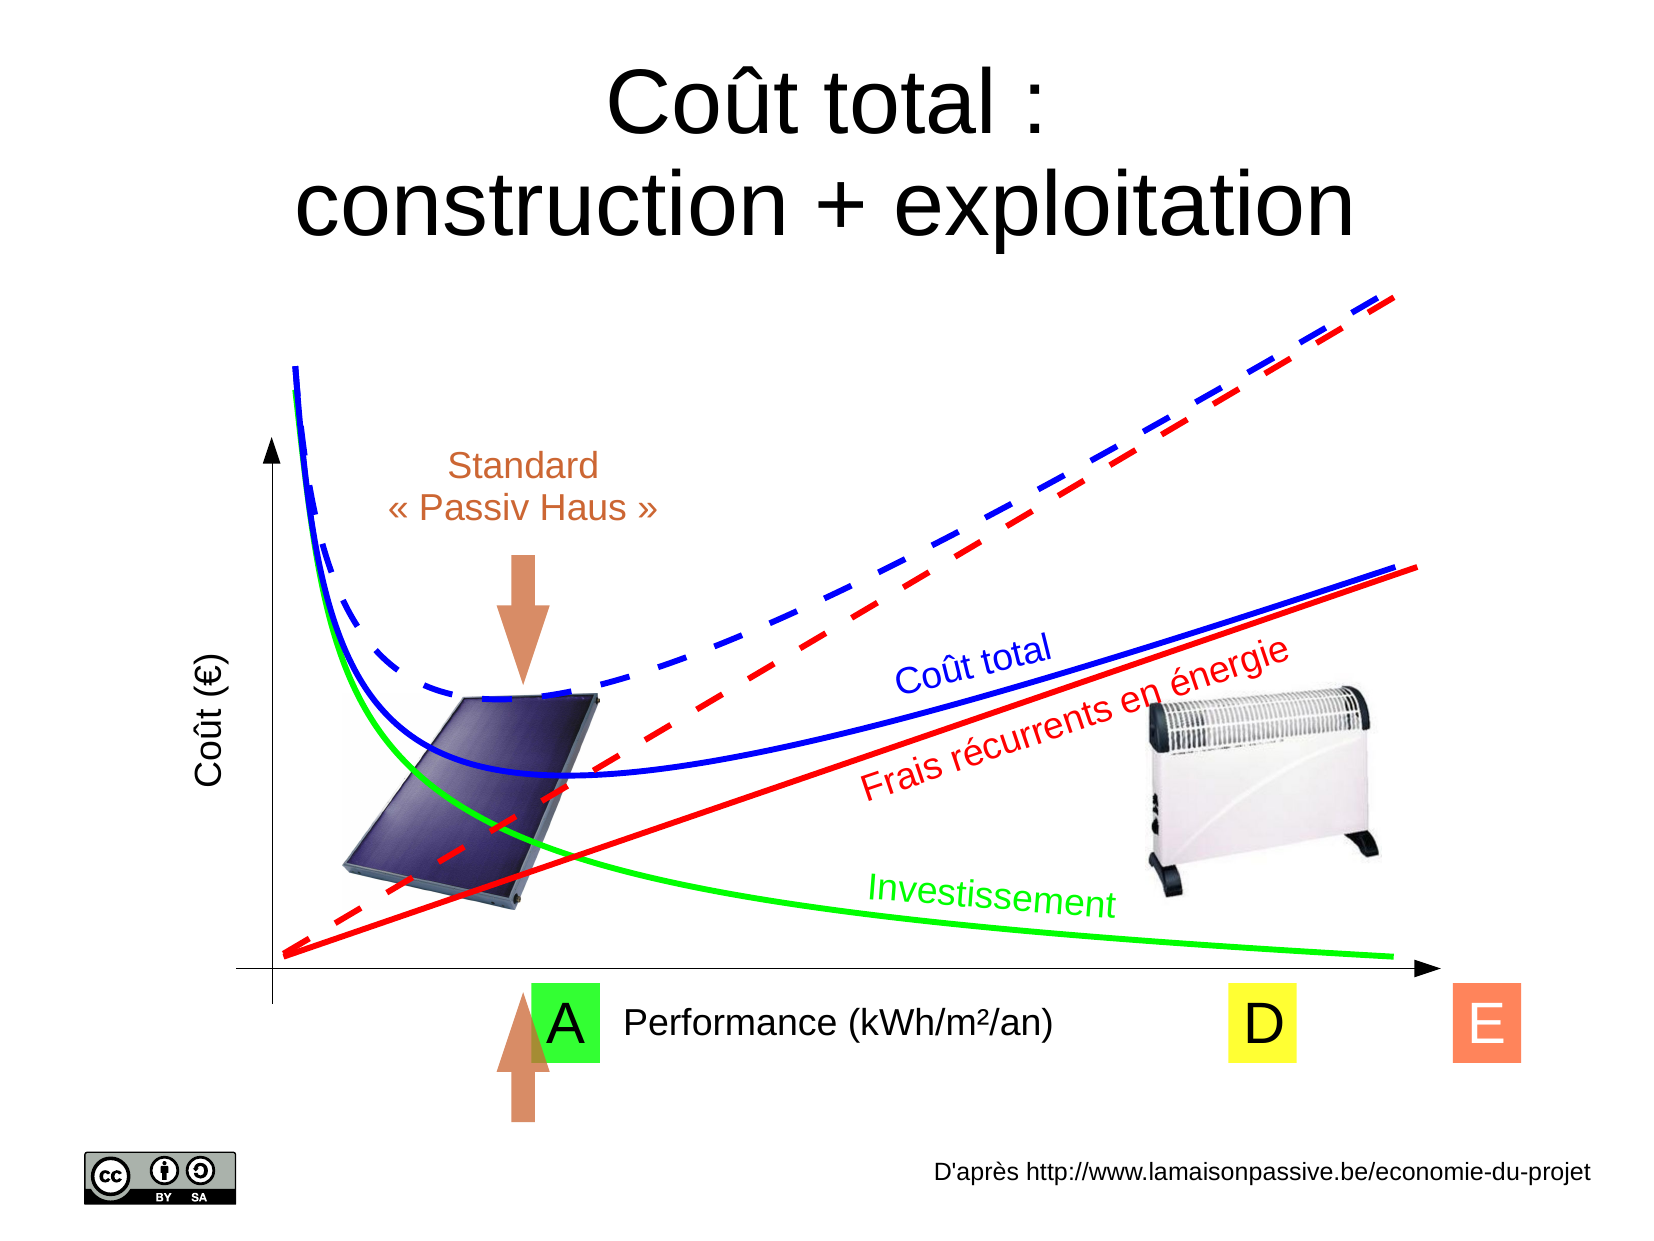

# Coût total : construction + exploitation
Standard
« Passiv Haus »
Coût total
Frais récurrents en énergie
Coût (€)
Investissement
A
D
E
Performance (kWh/m²/an)
D'après http://www.lamaisonpassive.be/economie-du-projet